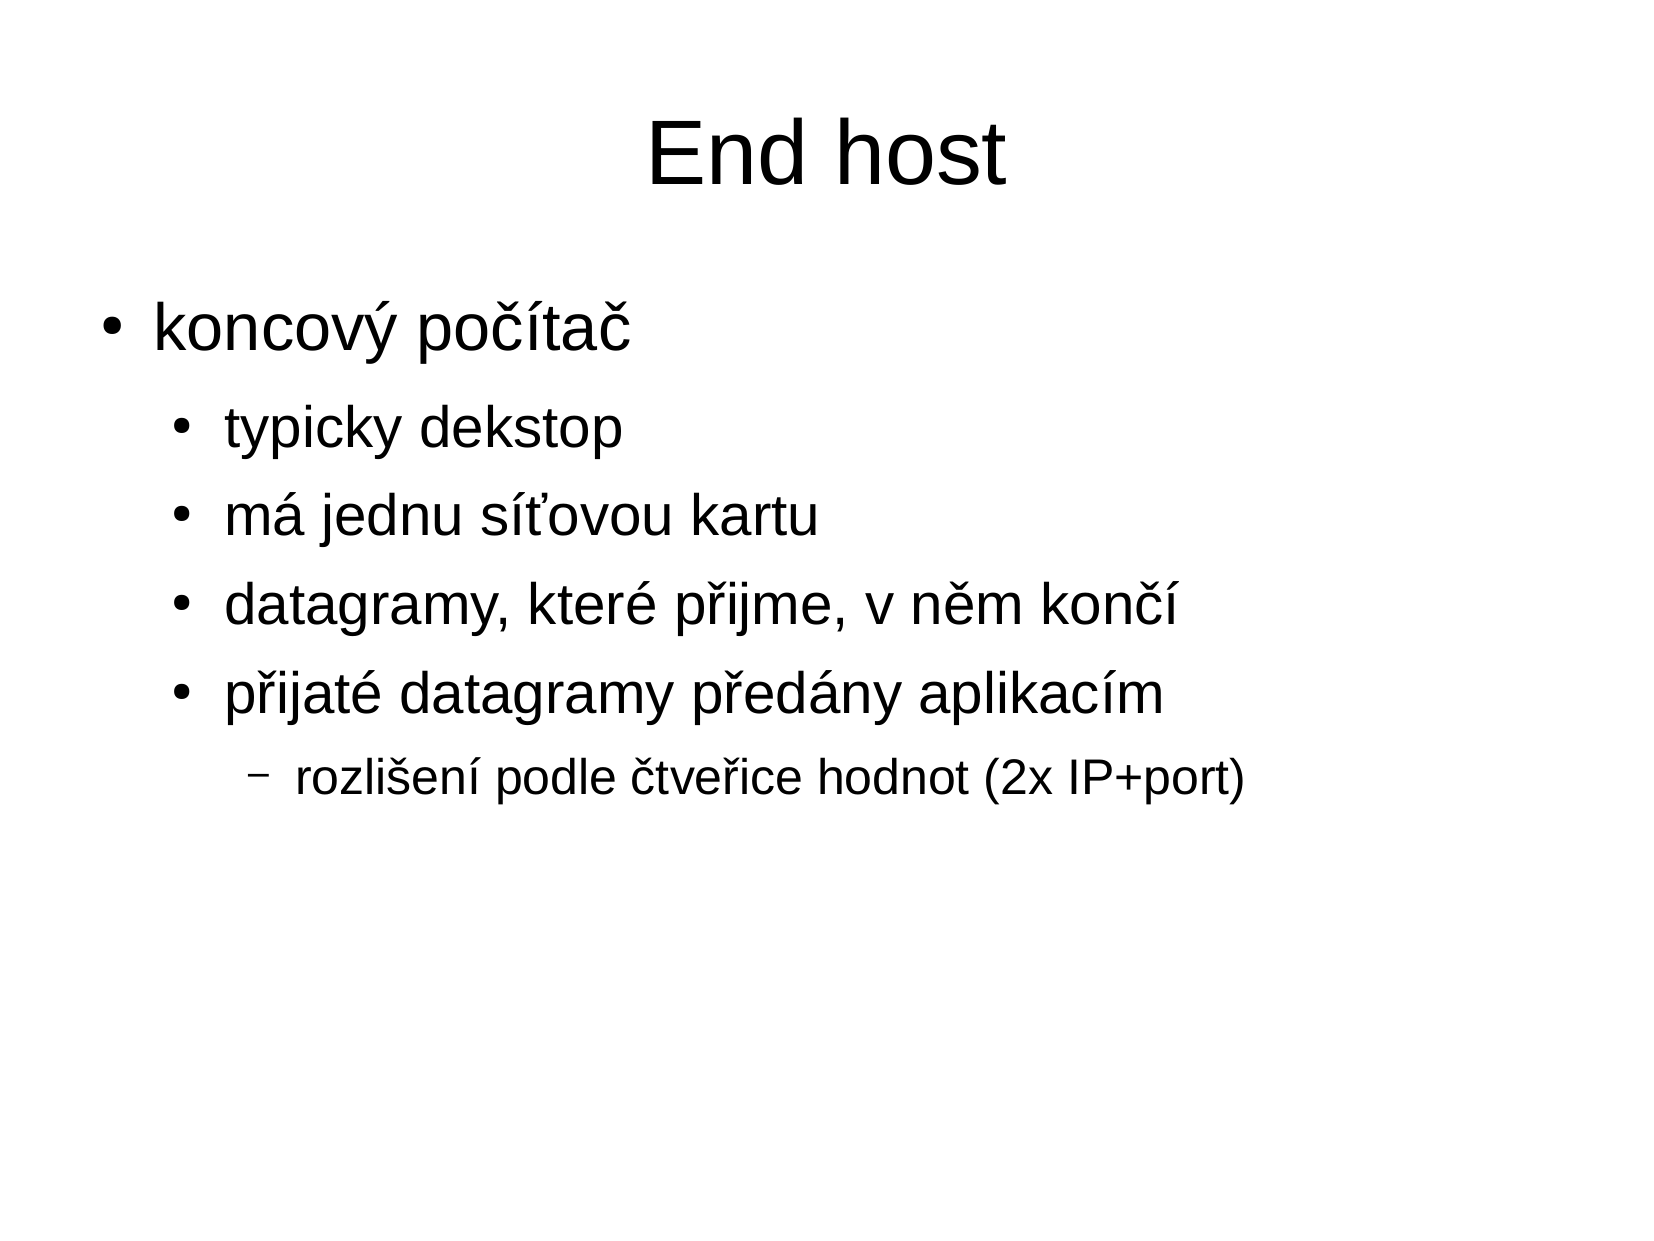

# End host
koncový počítač
typicky dekstop
má jednu síťovou kartu
datagramy, které přijme, v něm končí
přijaté datagramy předány aplikacím
rozlišení podle čtveřice hodnot (2x IP+port)